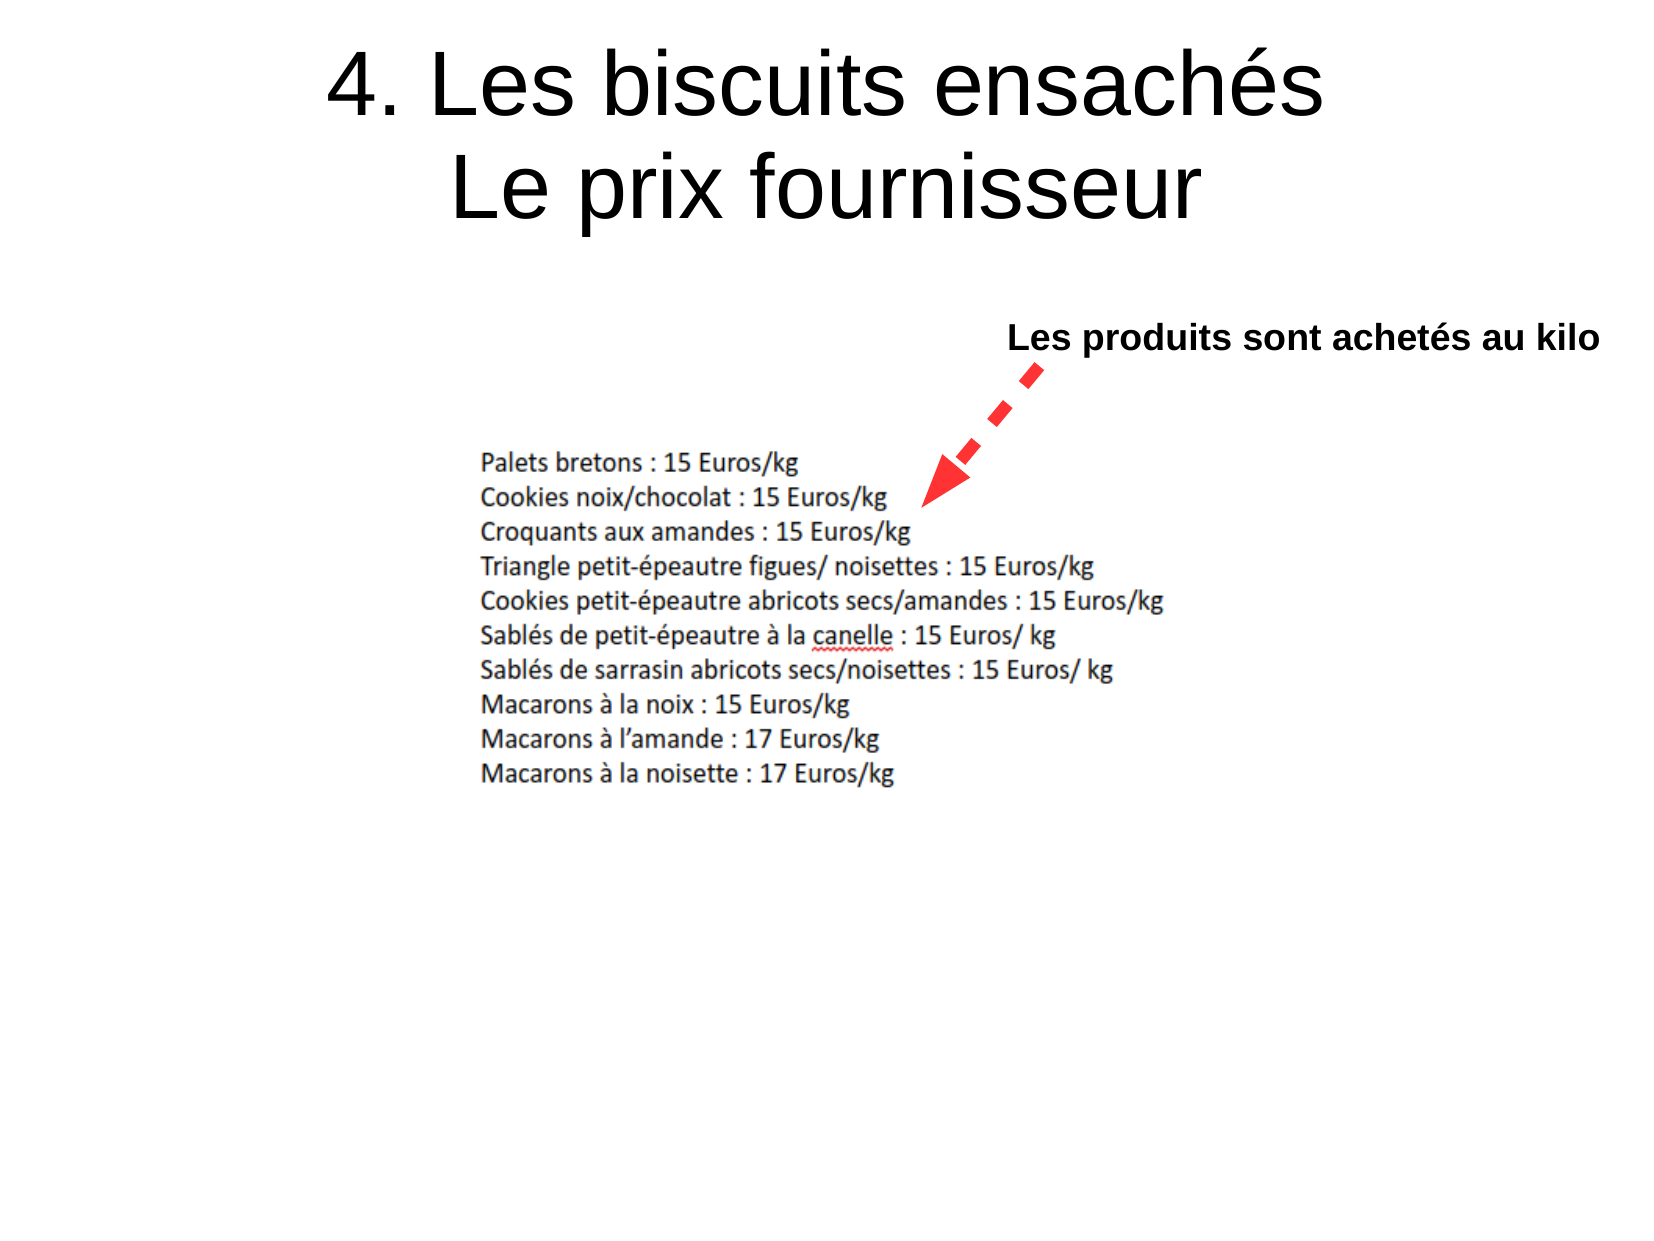

# 4. Les biscuits ensachés Le prix fournisseur
Les produits sont achetés au kilo